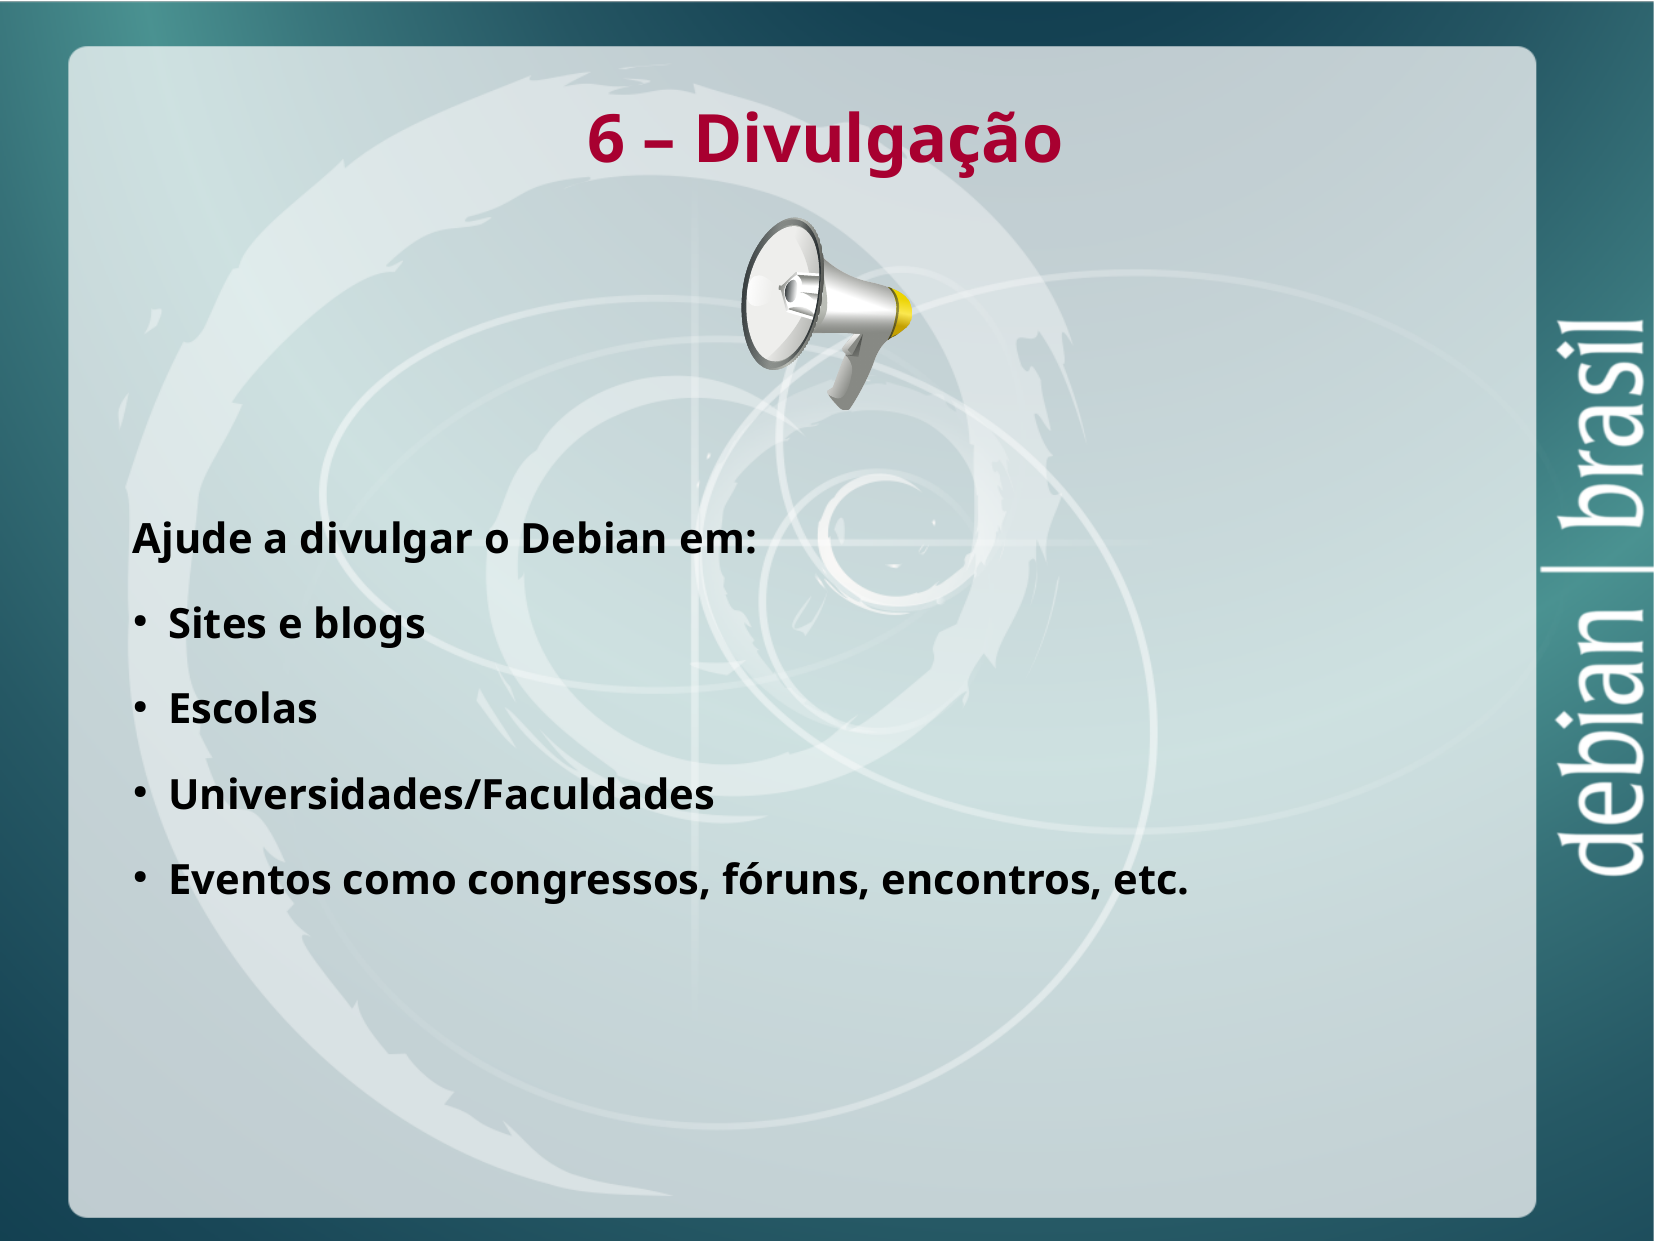

6 – Divulgação
Ajude a divulgar o Debian em:
Sites e blogs
Escolas
Universidades/Faculdades
Eventos como congressos, fóruns, encontros, etc.